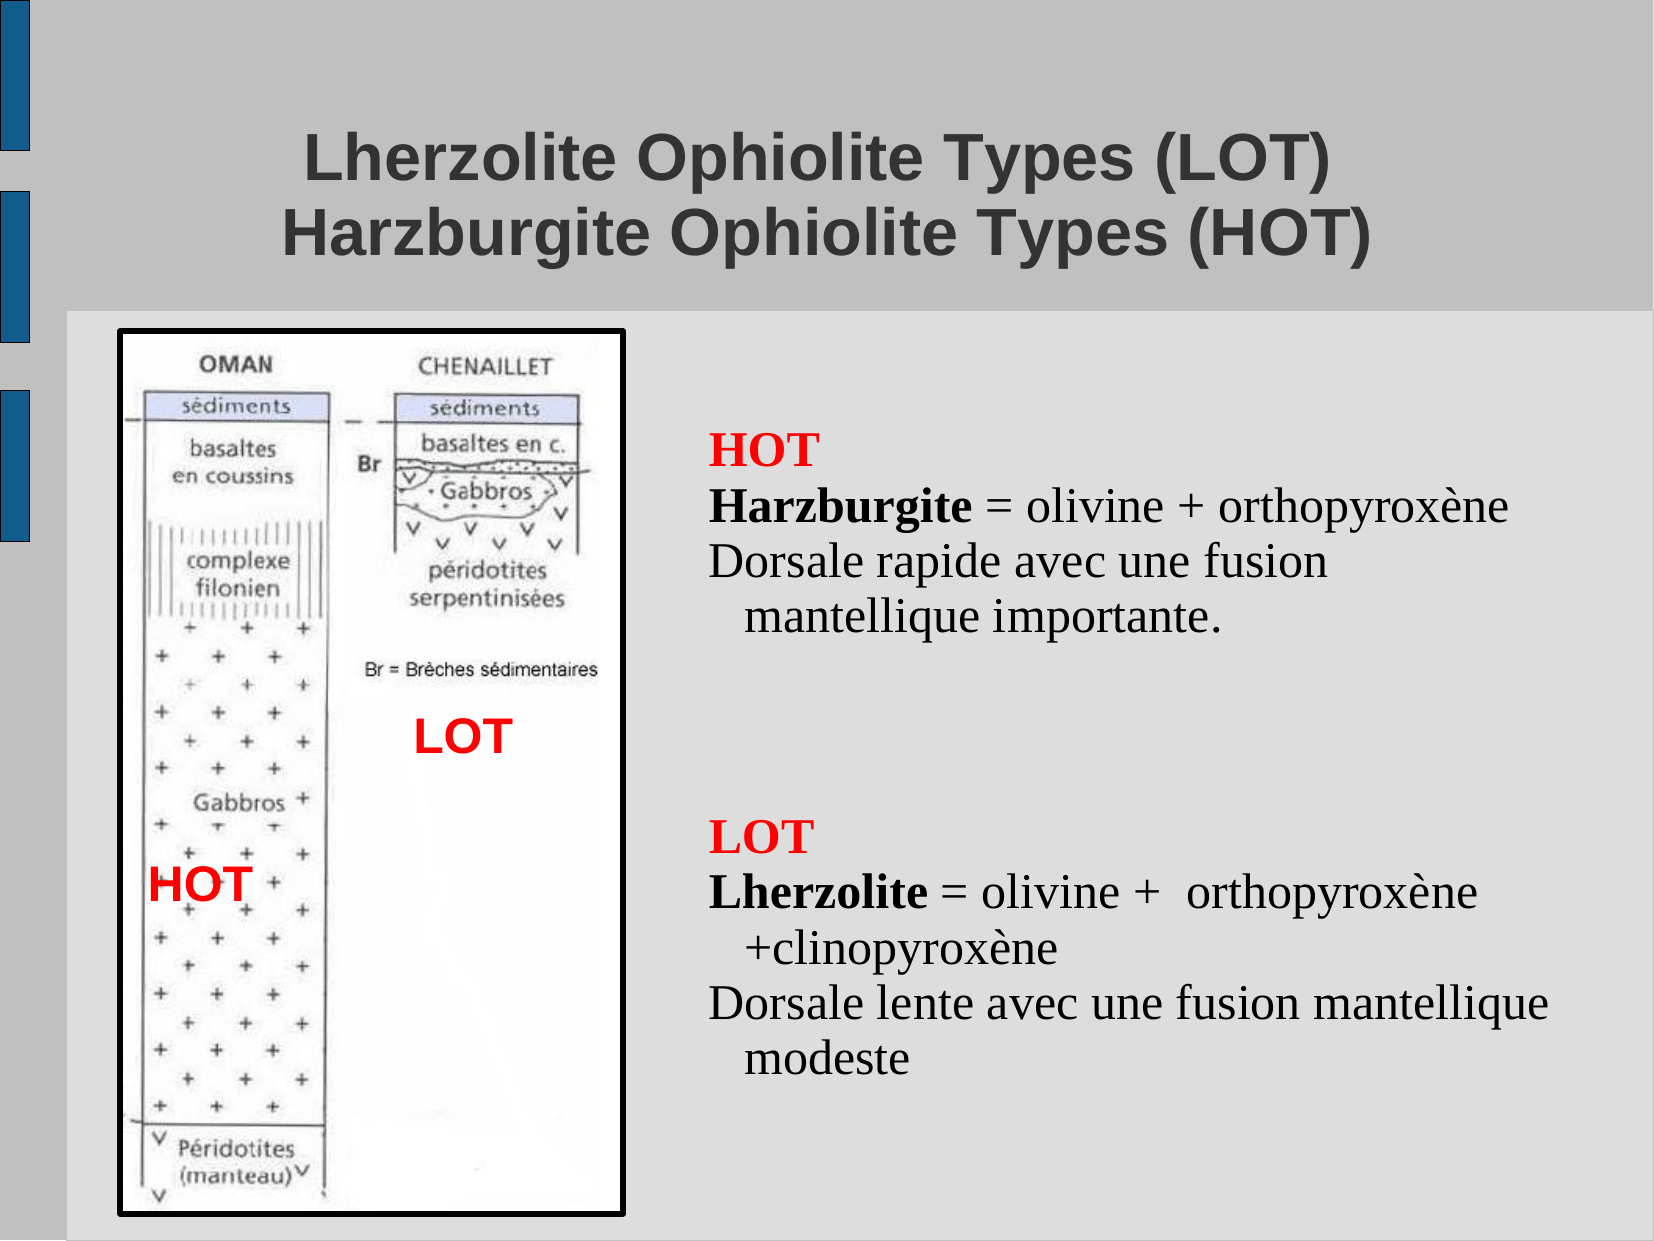

# Lherzolite Ophiolite Types (LOT) Harzburgite Ophiolite Types (HOT)
HOT
Harzburgite = olivine + orthopyroxène
Dorsale rapide avec une fusion mantellique importante.
LOT
Lherzolite = olivine + orthopyroxène +clinopyroxène
Dorsale lente avec une fusion mantellique modeste
LOT
HOT